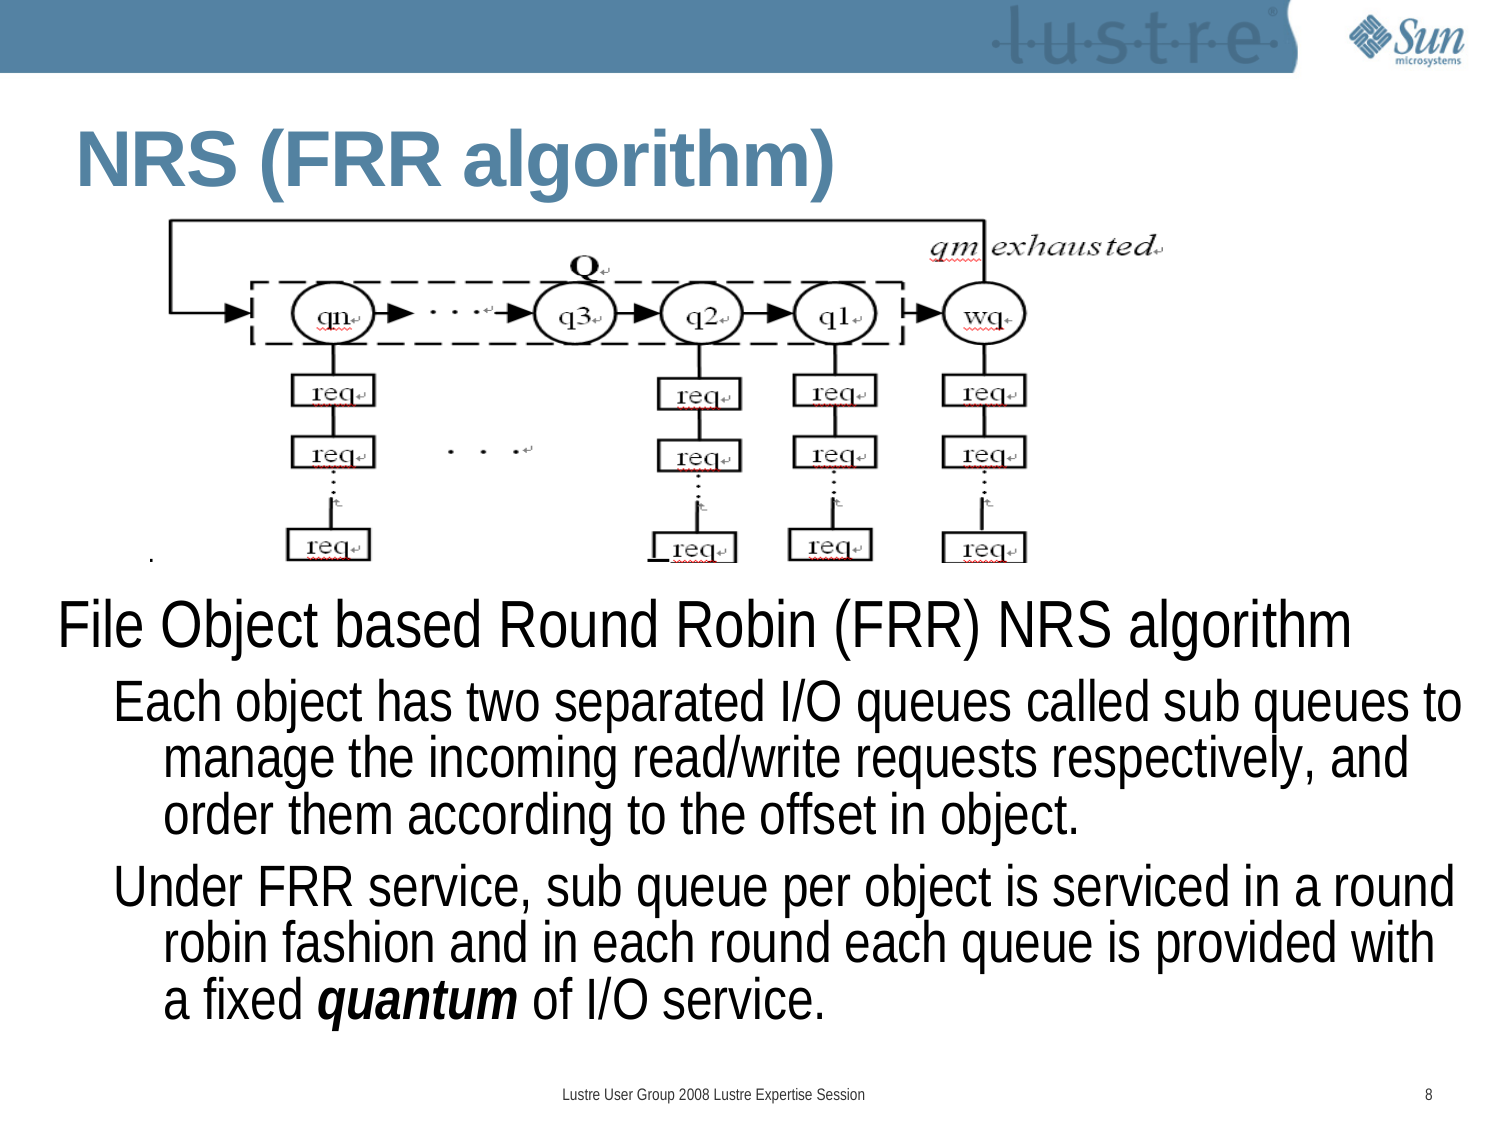

# NRS (FRR algorithm)
File Object based Round Robin (FRR) NRS algorithm
Each object has two separated I/O queues called sub queues to manage the incoming read/write requests respectively, and order them according to the offset in object.
Under FRR service, sub queue per object is serviced in a round robin fashion and in each round each queue is provided with a fixed quantum of I/O service.